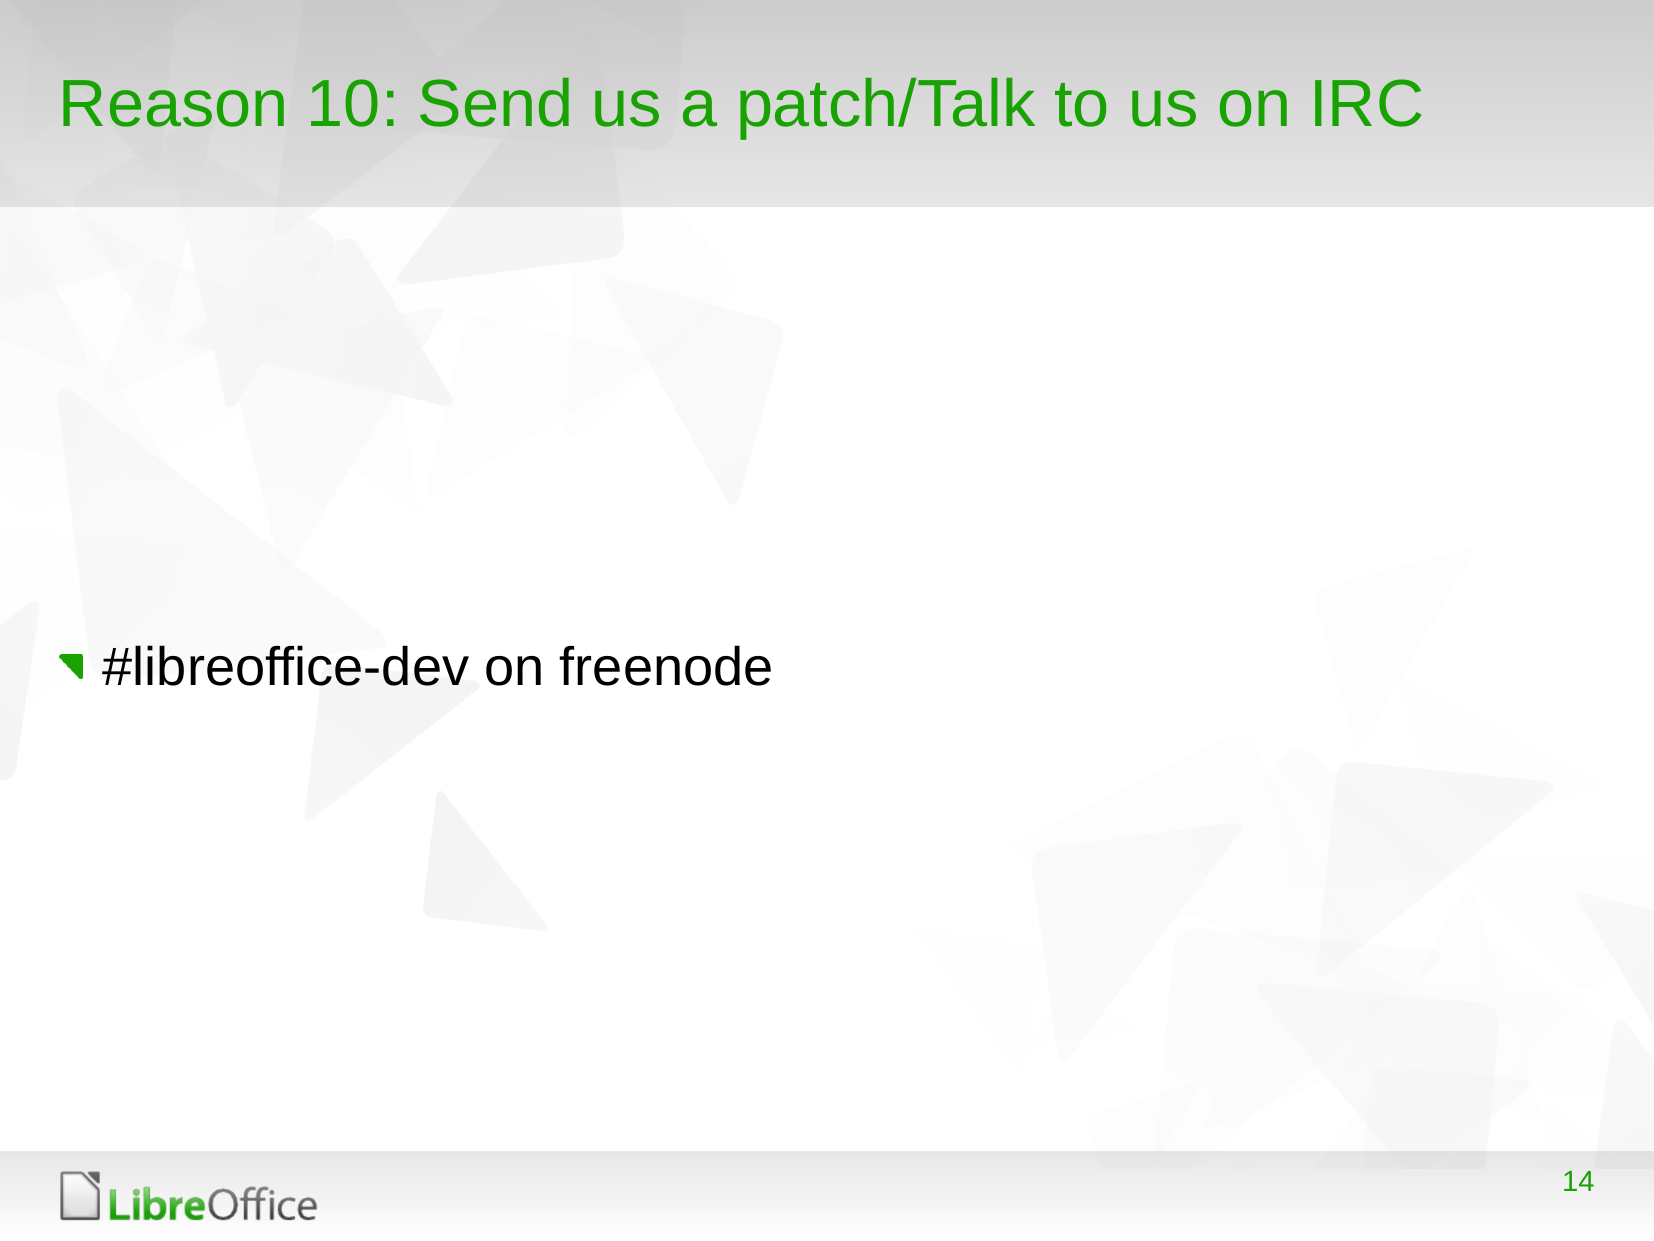

# Reason 10: Send us a patch/Talk to us on IRC
#libreoffice-dev on freenode
14